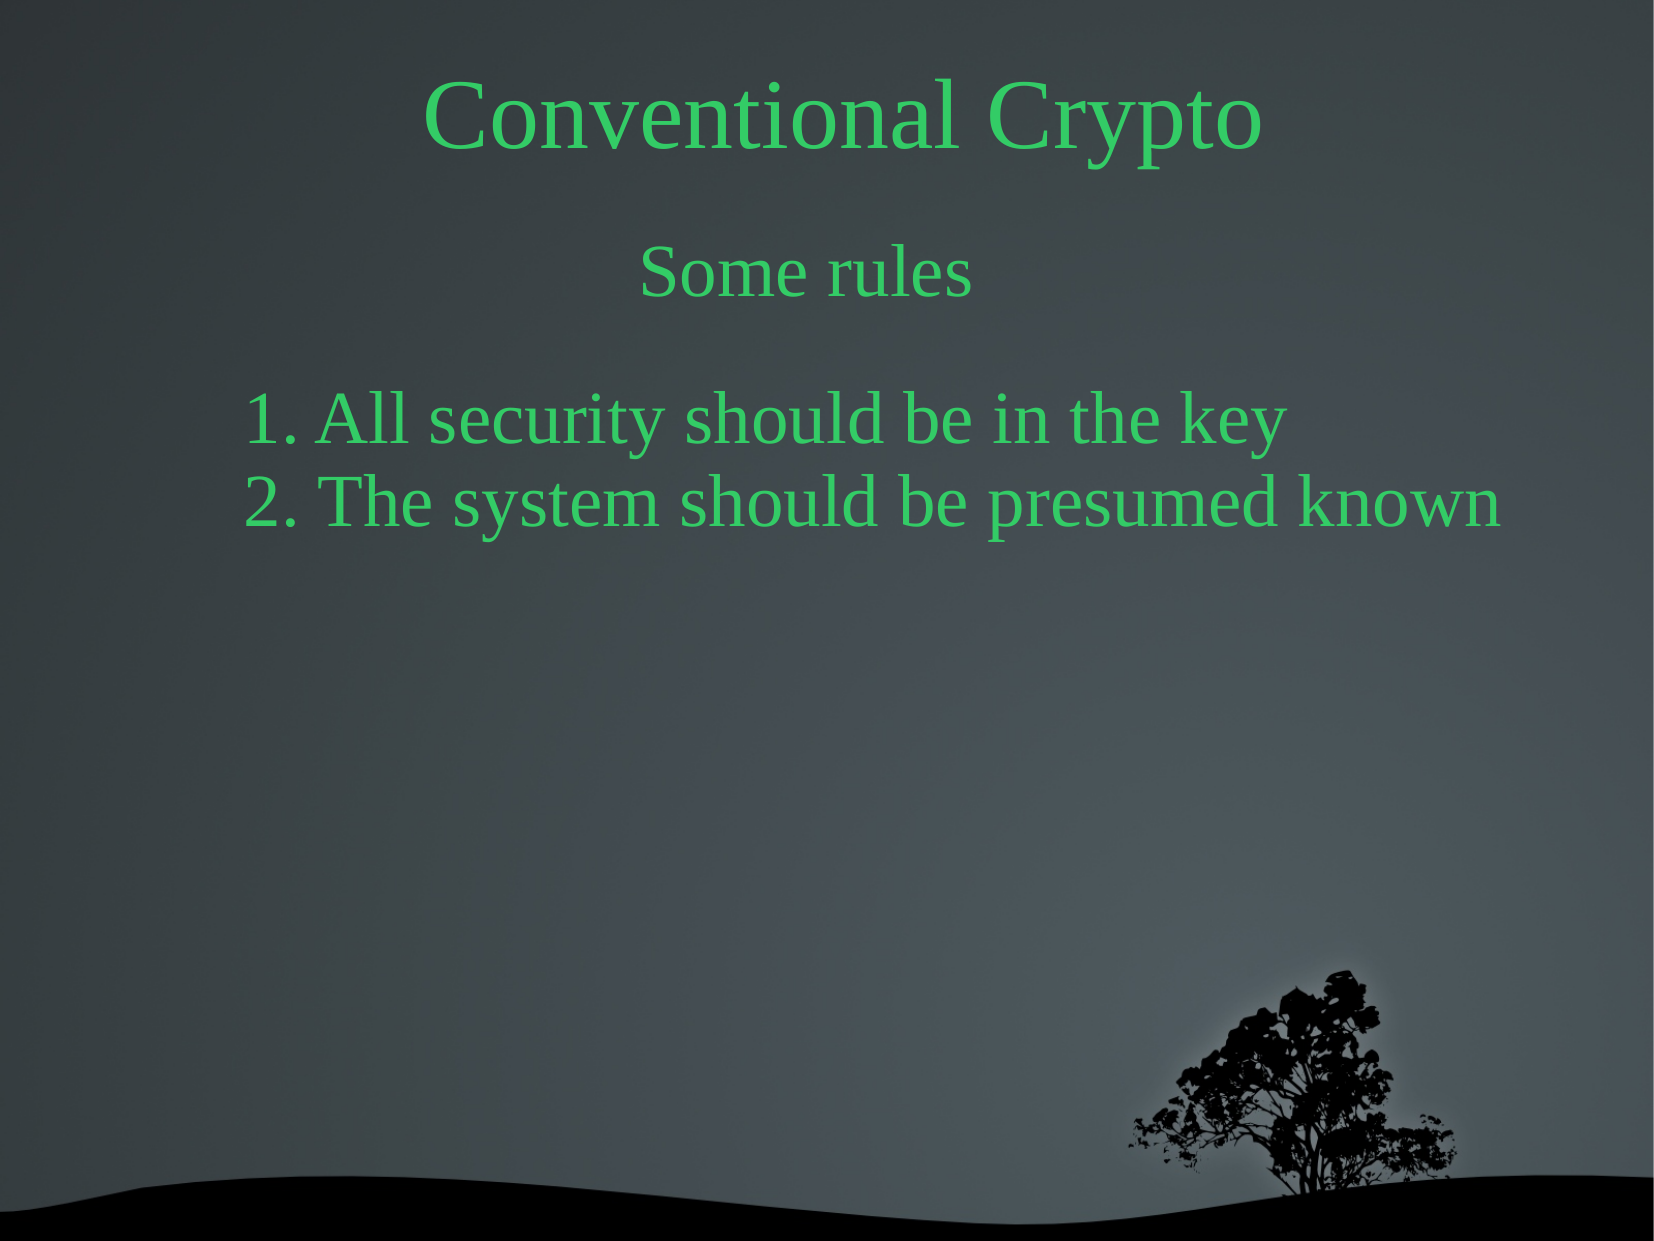

Conventional Crypto
Some rules
1. All security should be in the key
2. The system should be presumed known